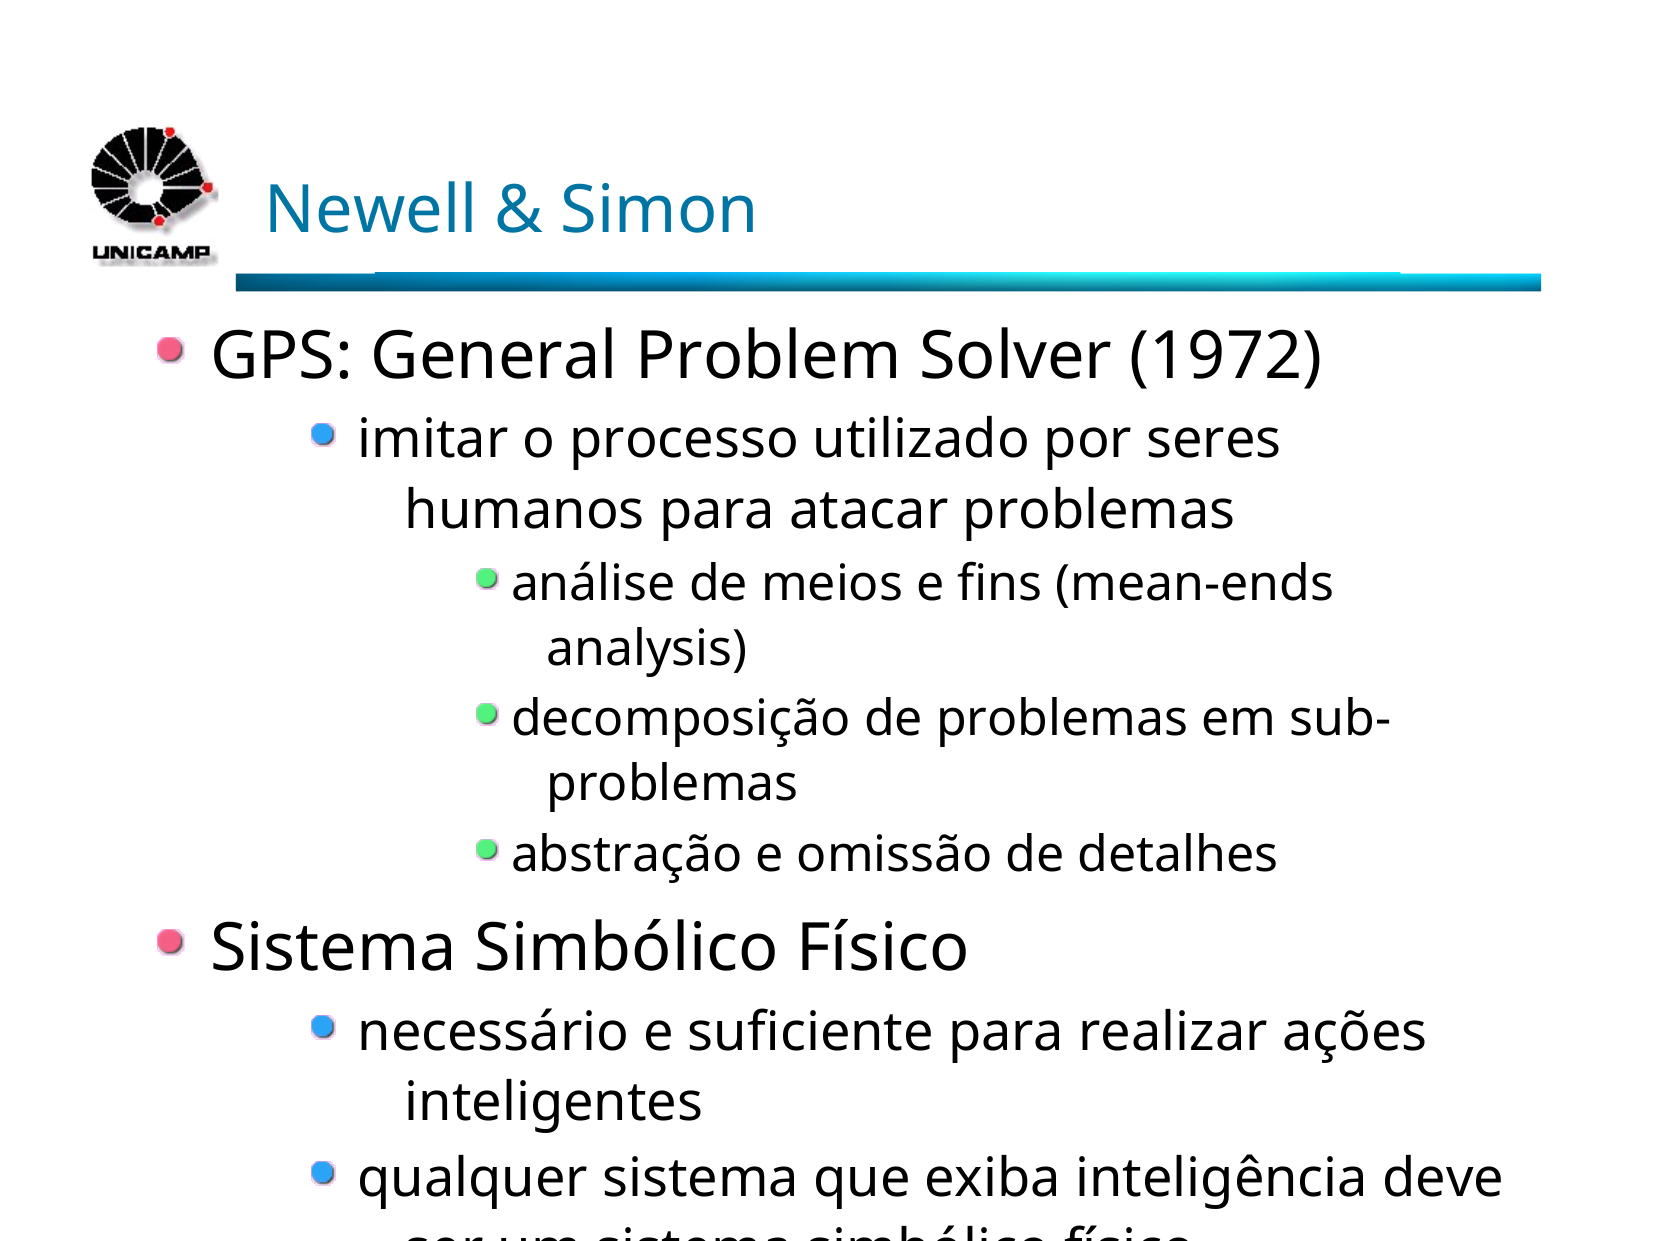

# Newell & Simon
GPS: General Problem Solver (1972)
imitar o processo utilizado por seres humanos para atacar problemas
análise de meios e fins (mean-ends analysis)
decomposição de problemas em sub-problemas
abstração e omissão de detalhes
Sistema Simbólico Físico
necessário e suficiente para realizar ações inteligentes
qualquer sistema que exiba inteligência deve ser um sistema simbólico físico
Sistema de Produção: estímulo-resposta